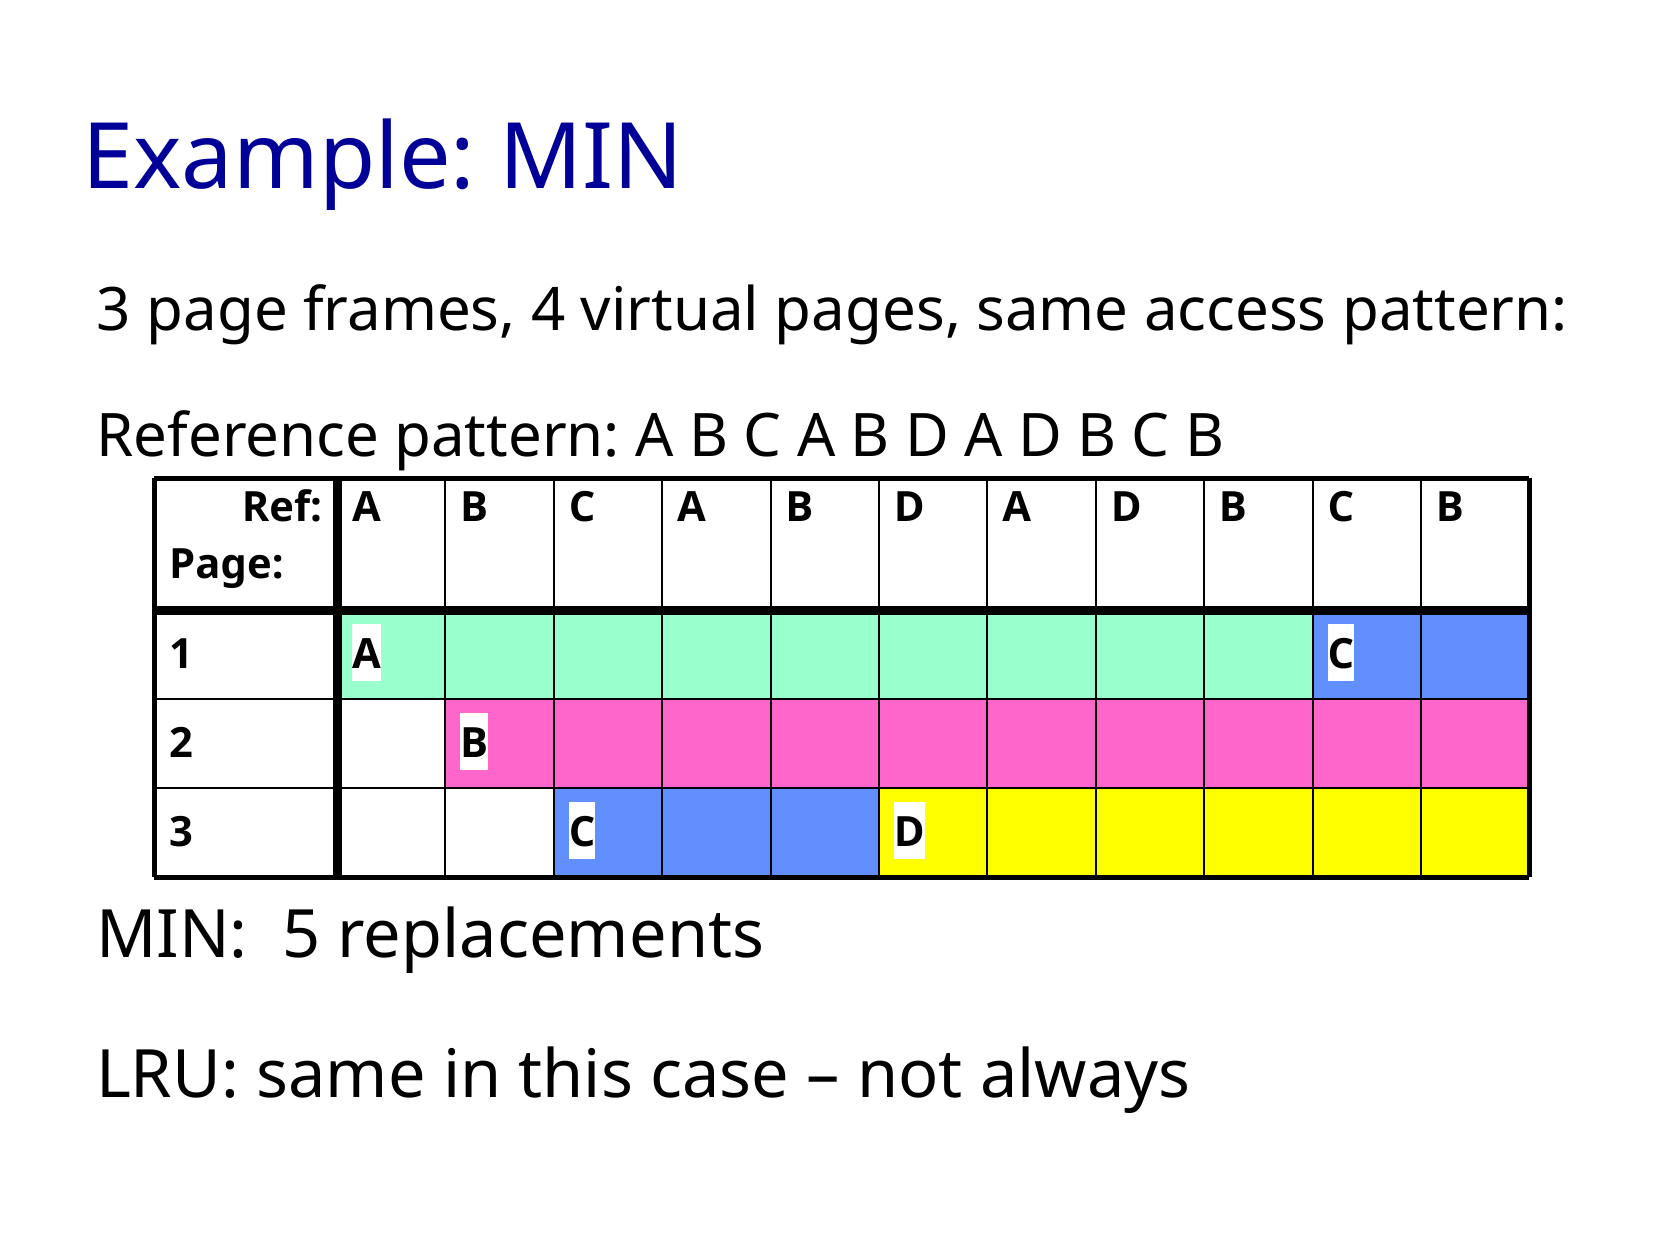

# Example: MIN
3 page frames, 4 virtual pages, same access pattern:
Reference pattern: A B C A B D A D B C B
Ref:
Page:
1
2
3
A
B
C
A
B
D
A
D
B
C
B
A
B
C
D
C
MIN: 5 replacements
LRU: same in this case – not always